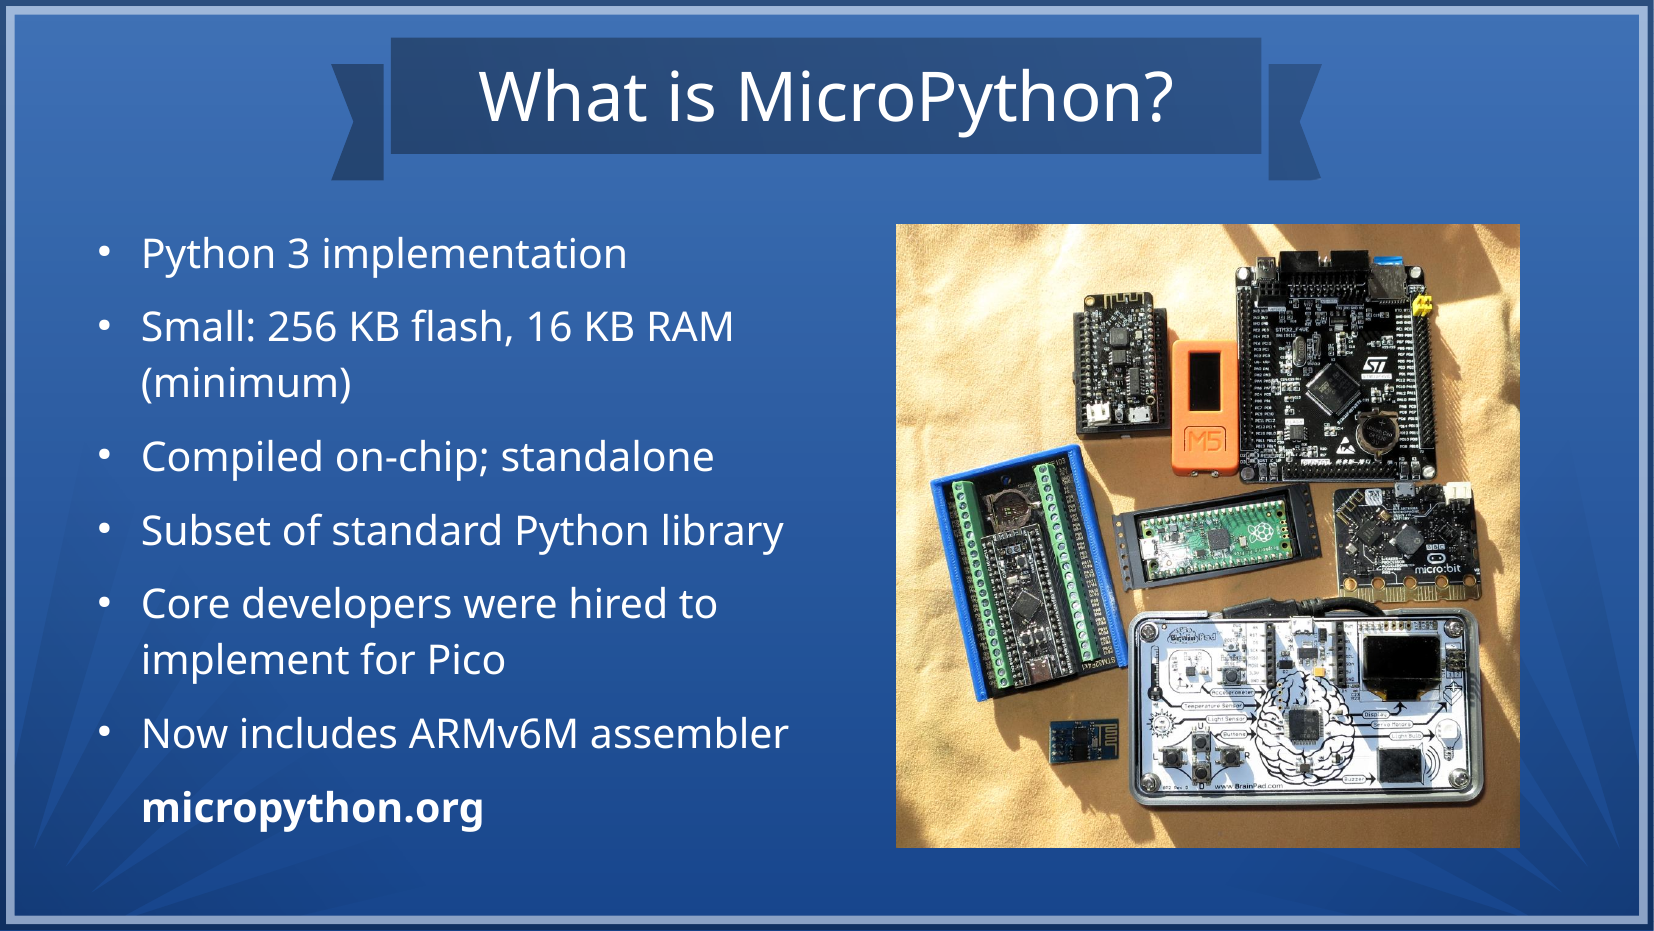

# What is MicroPython?
Python 3 implementation
Small: 256 KB flash, 16 KB RAM (minimum)
Compiled on-chip; standalone
Subset of standard Python library
Core developers were hired to implement for Pico
Now includes ARMv6M assembler
micropython.org